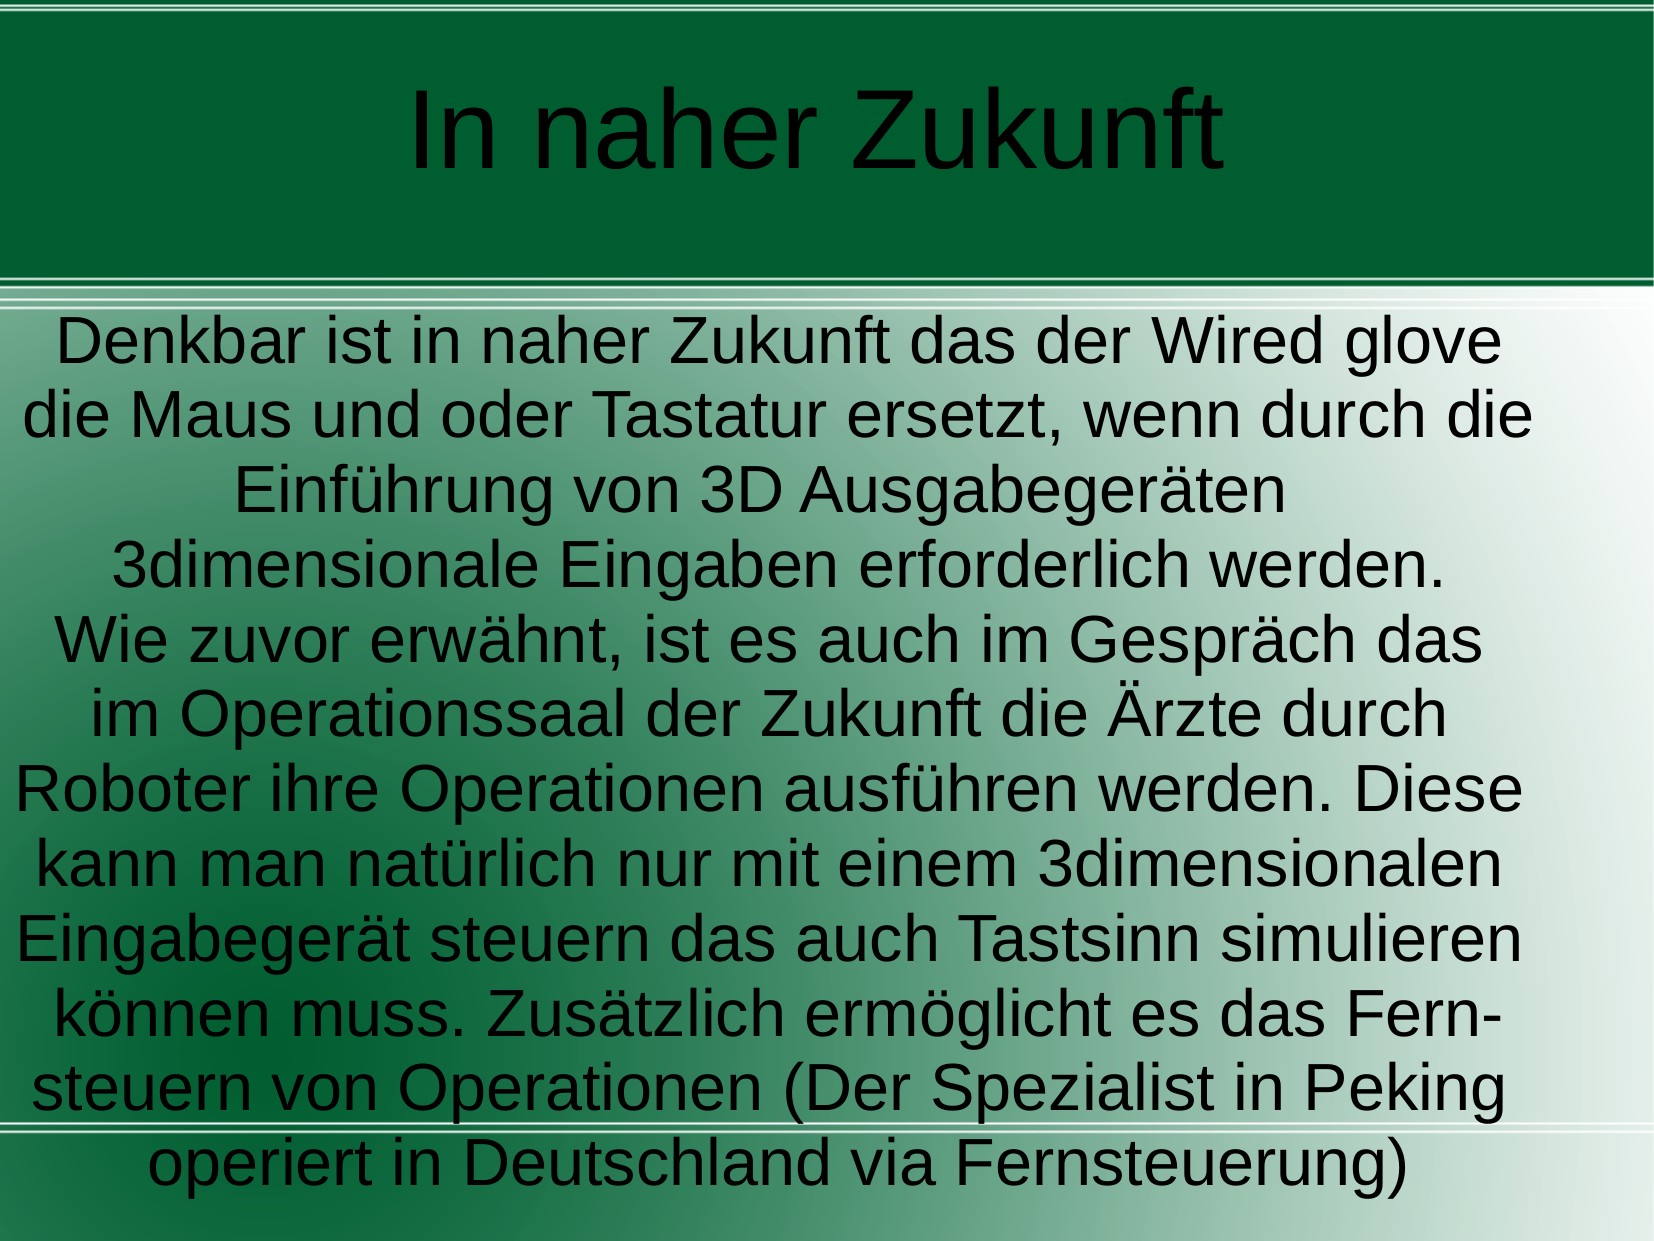

In naher Zukunft
Denkbar ist in naher Zukunft das der Wired glove
die Maus und oder Tastatur ersetzt, wenn durch die
Einführung von 3D Ausgabegeräten
3dimensionale Eingaben erforderlich werden.
Wie zuvor erwähnt, ist es auch im Gespräch das
im Operationssaal der Zukunft die Ärzte durch
Roboter ihre Operationen ausführen werden. Diese
kann man natürlich nur mit einem 3dimensionalen
Eingabegerät steuern das auch Tastsinn simulieren
können muss. Zusätzlich ermöglicht es das Fern-
steuern von Operationen (Der Spezialist in Peking
operiert in Deutschland via Fernsteuerung)